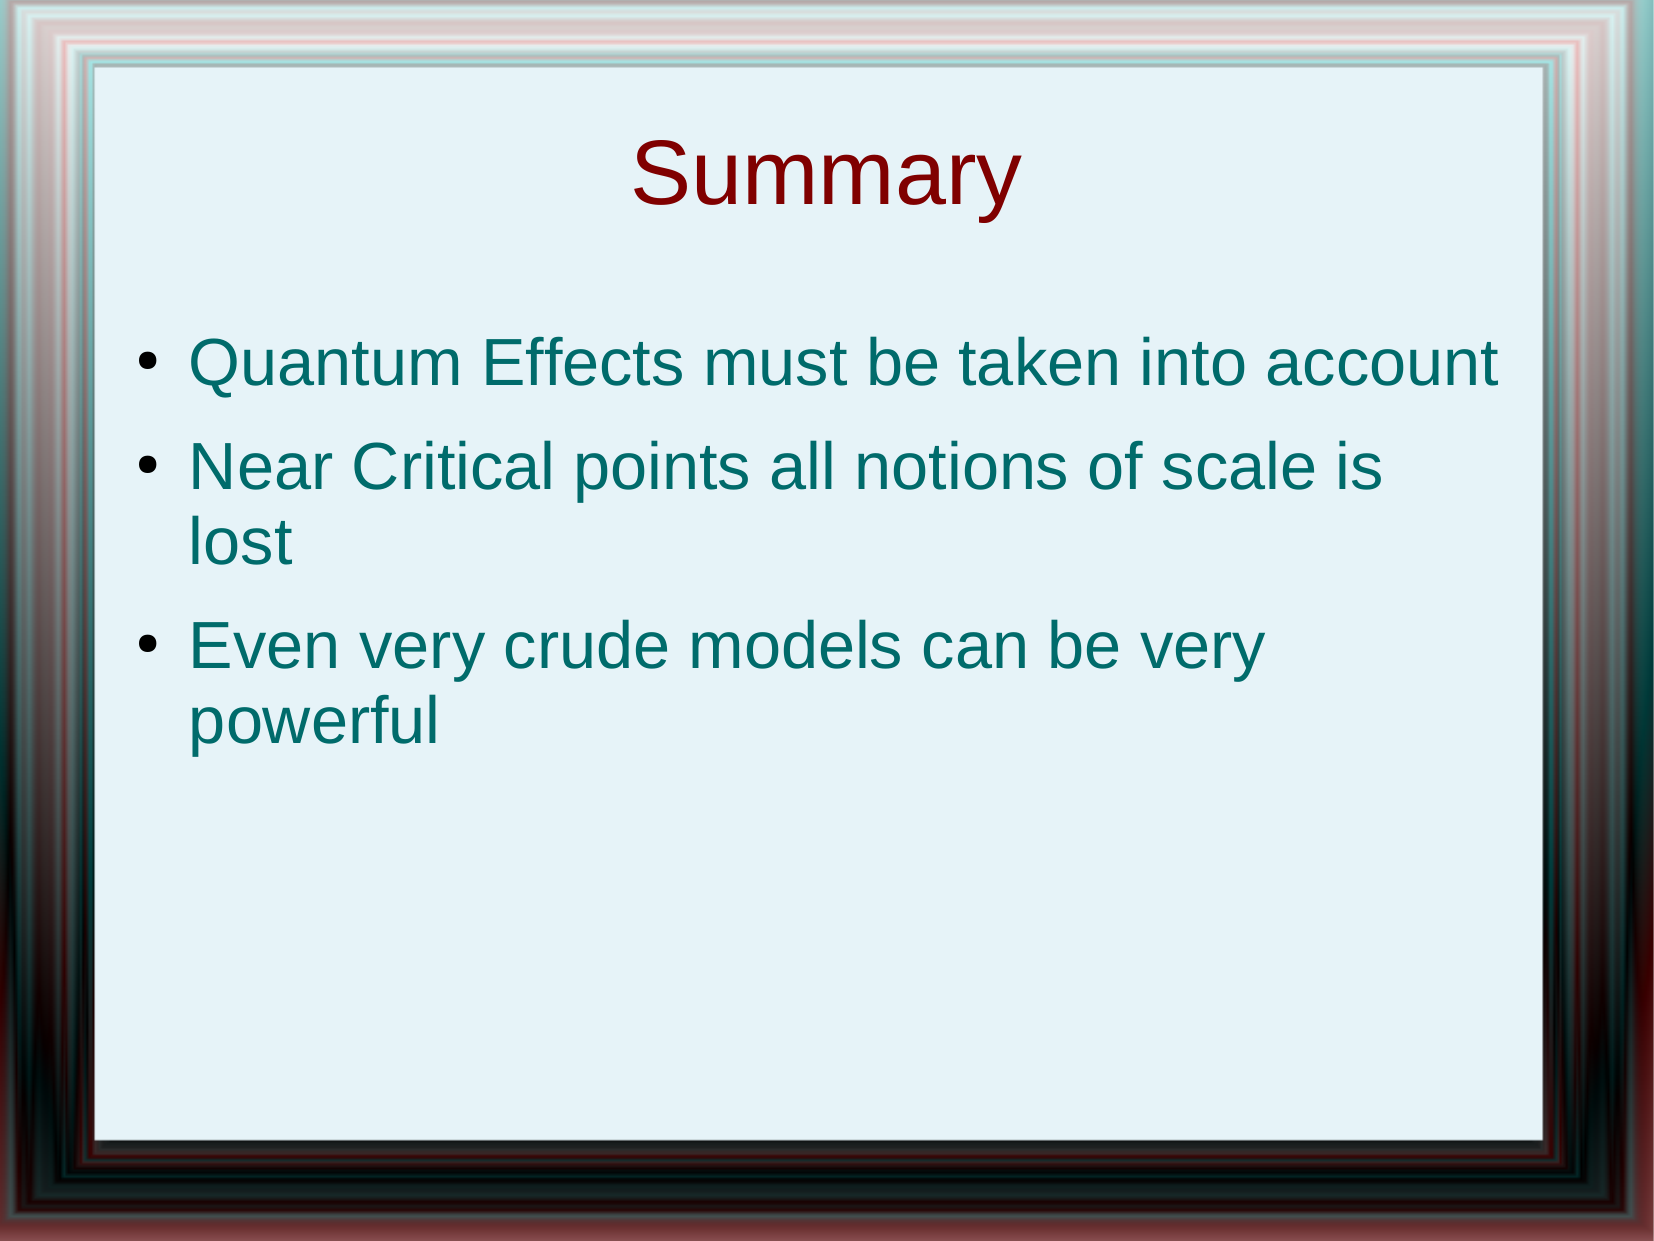

# Summary
Quantum Effects must be taken into account
Near Critical points all notions of scale is lost
Even very crude models can be very powerful